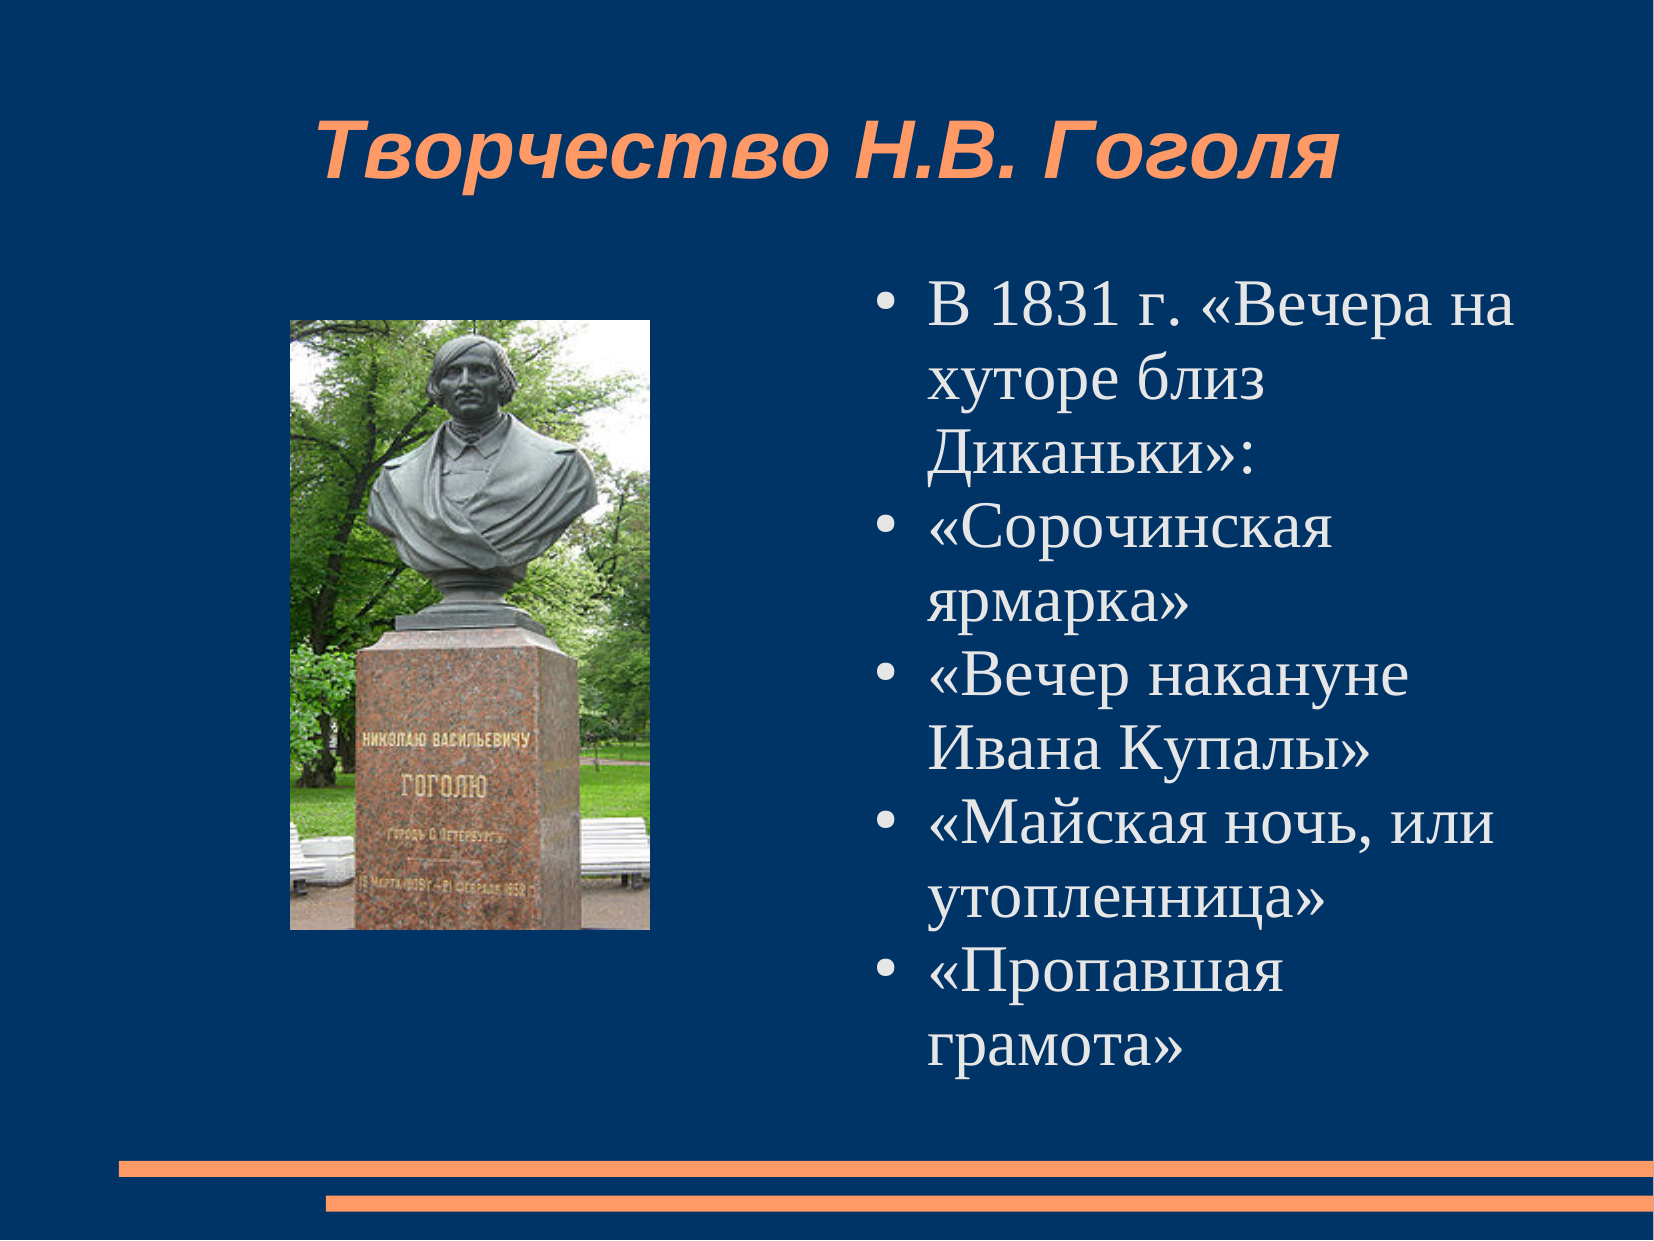

# Творчество Н.В. Гоголя
В 1831 г. «Вечера на хуторе близ Диканьки»:
«Сорочинская ярмарка»
«Вечер накануне Ивана Купалы»
«Майская ночь, или утопленница»
«Пропавшая грамота»